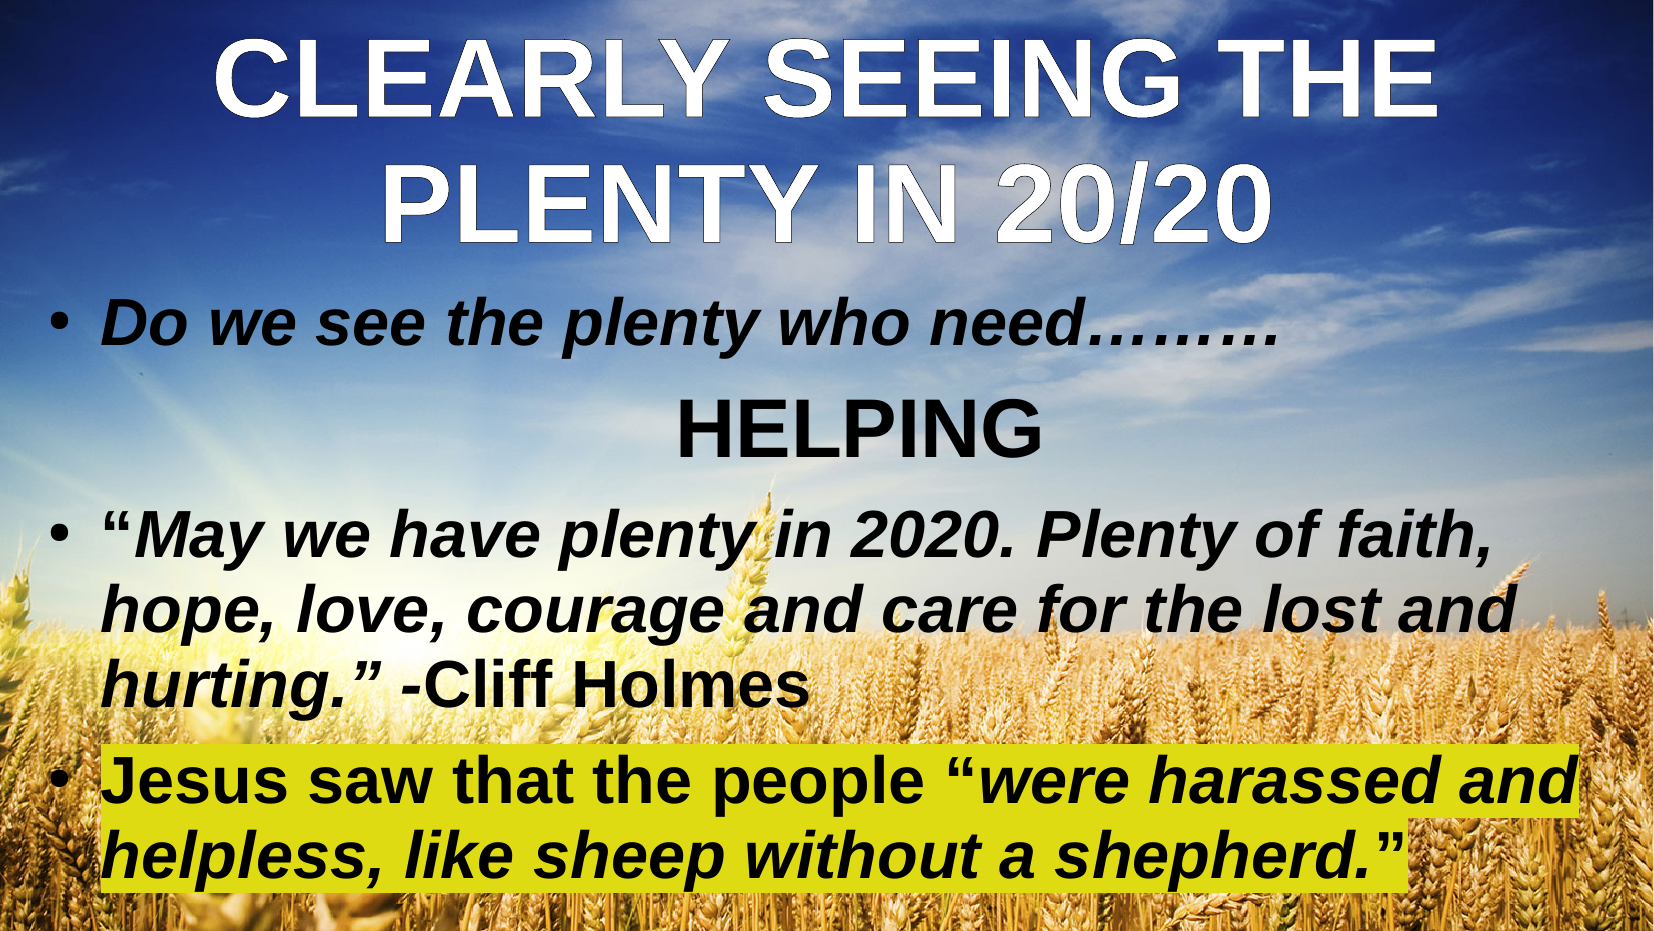

# CLEARLY SEEING THE PLENTY IN 20/20
Do we see the plenty who need………
HELPING
“May we have plenty in 2020. Plenty of faith, hope, love, courage and care for the lost and hurting.” -Cliff Holmes
Jesus saw that the people “were harassed and helpless, like sheep without a shepherd.”